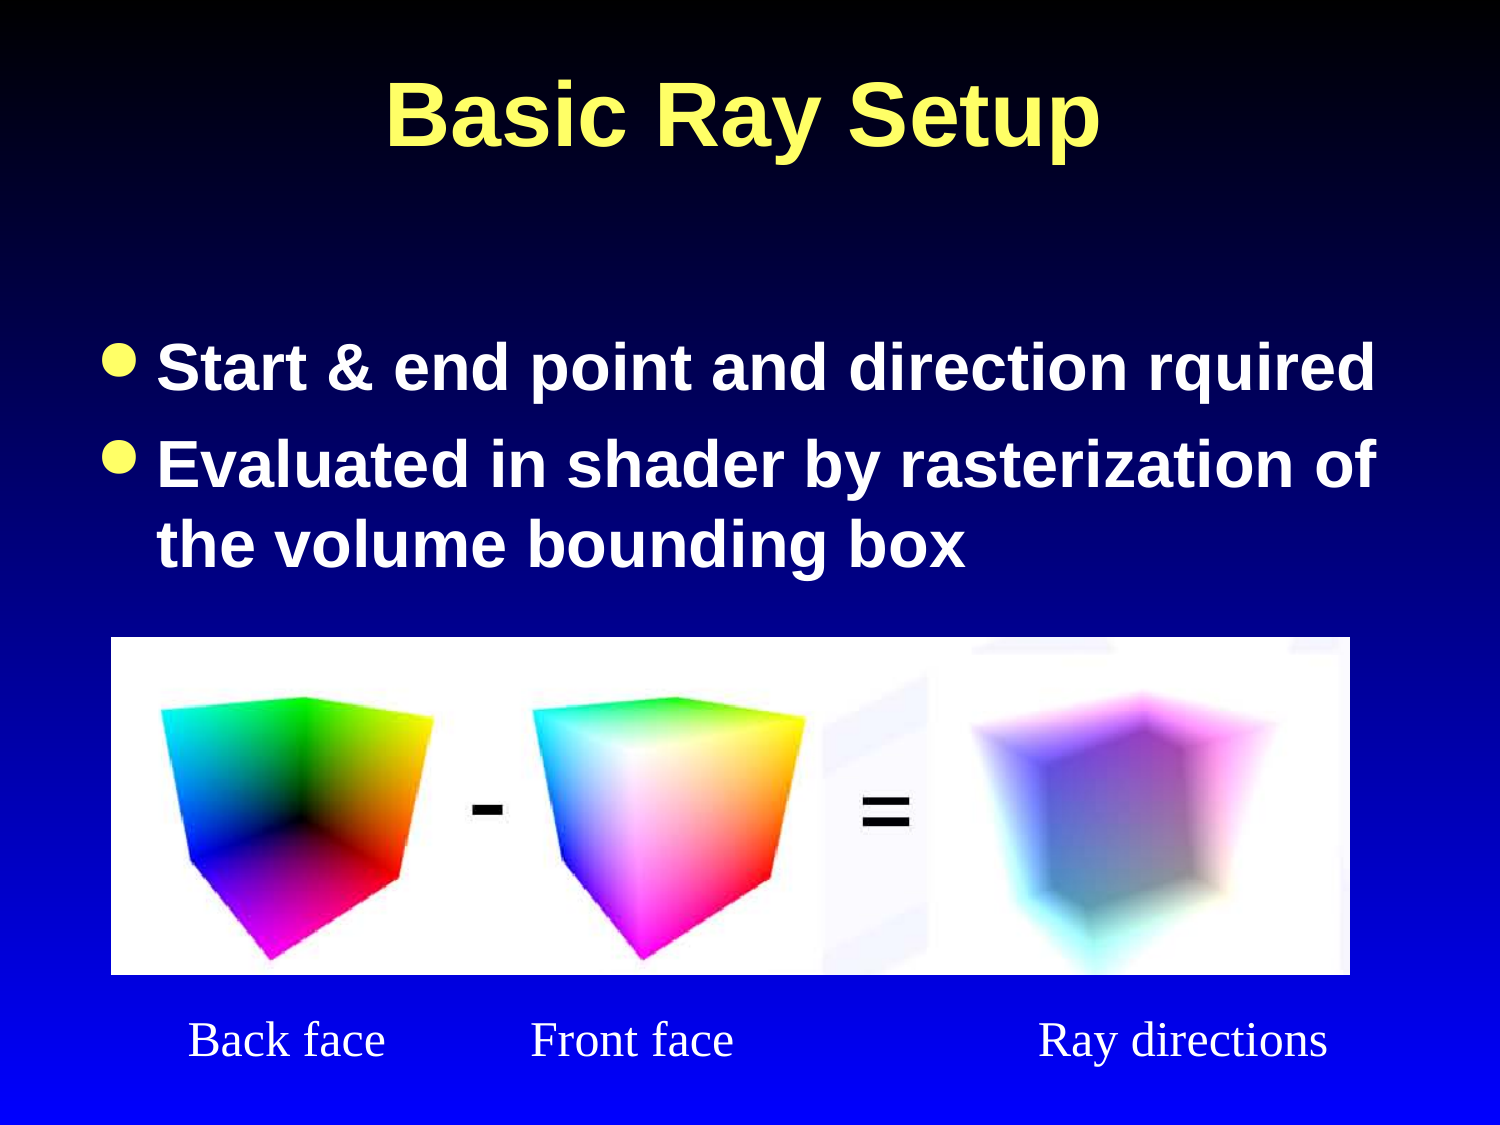

# Basic Ray Setup
Start & end point and direction rquired
Evaluated in shader by rasterization of the volume bounding box
Back face
Front face
Ray directions